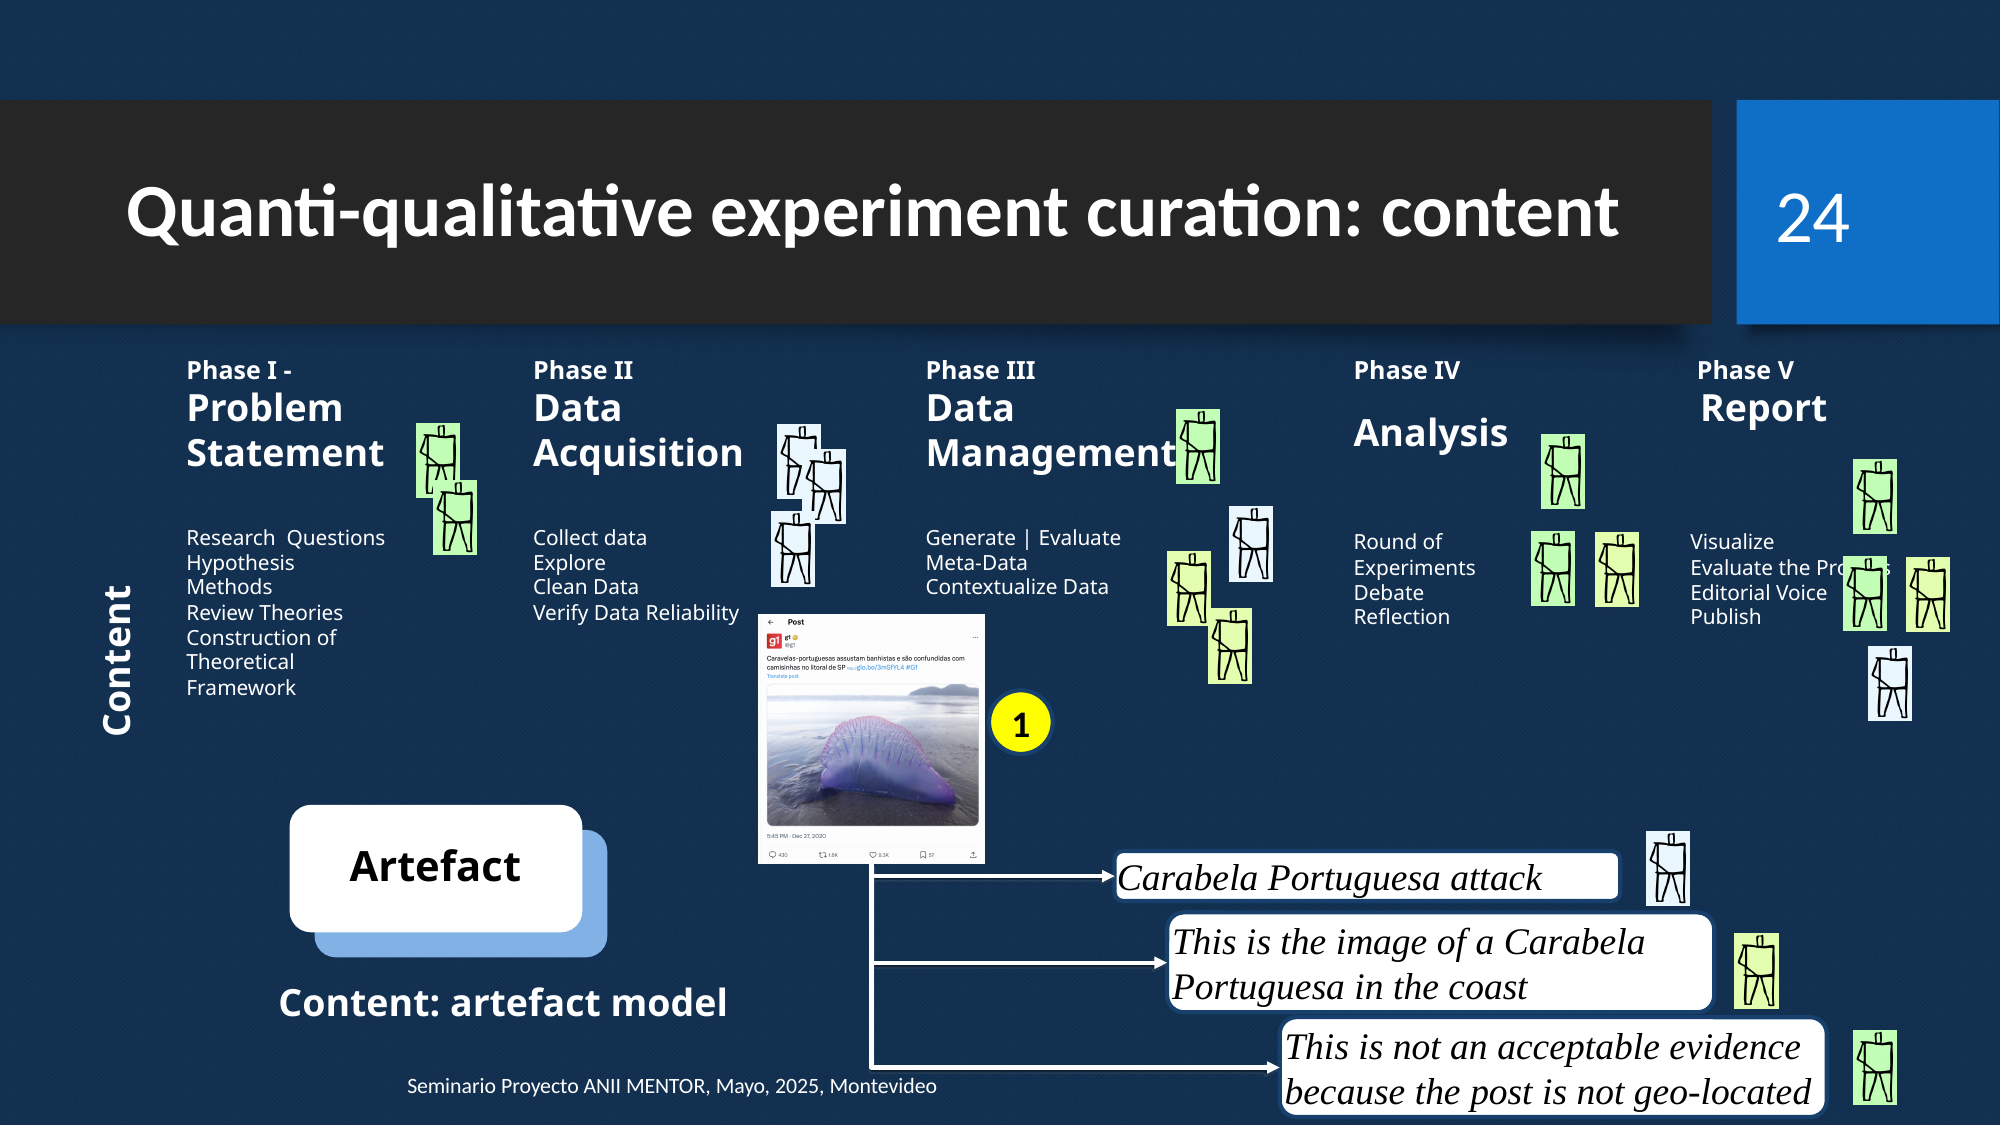

# Quanti-qualitative experiment curation: content
Phase I -
Problem Statement
Research Questions
Hypothesis
Methods
Review Theories
Construction of Theoretical Framework
Phase II
Data Acquisition
Collect data
Explore
Clean Data
Verify Data Reliability
Phase III
Data
Management
Generate | Evaluate
Meta-Data
Contextualize Data
Phase IV
Analysis
Round of
Experiments
Debate
Reflection
 Phase V
 Report
Visualize
Evaluate the Process
Editorial Voice
Publish
Content
1
Artefact
Carabela Portuguesa attack
This is the image of a Carabela Portuguesa in the coast
Content: artefact model
This is not an acceptable evidence because the post is not geo-located
Seminario Proyecto ANII MENTOR, Mayo, 2025, Montevideo